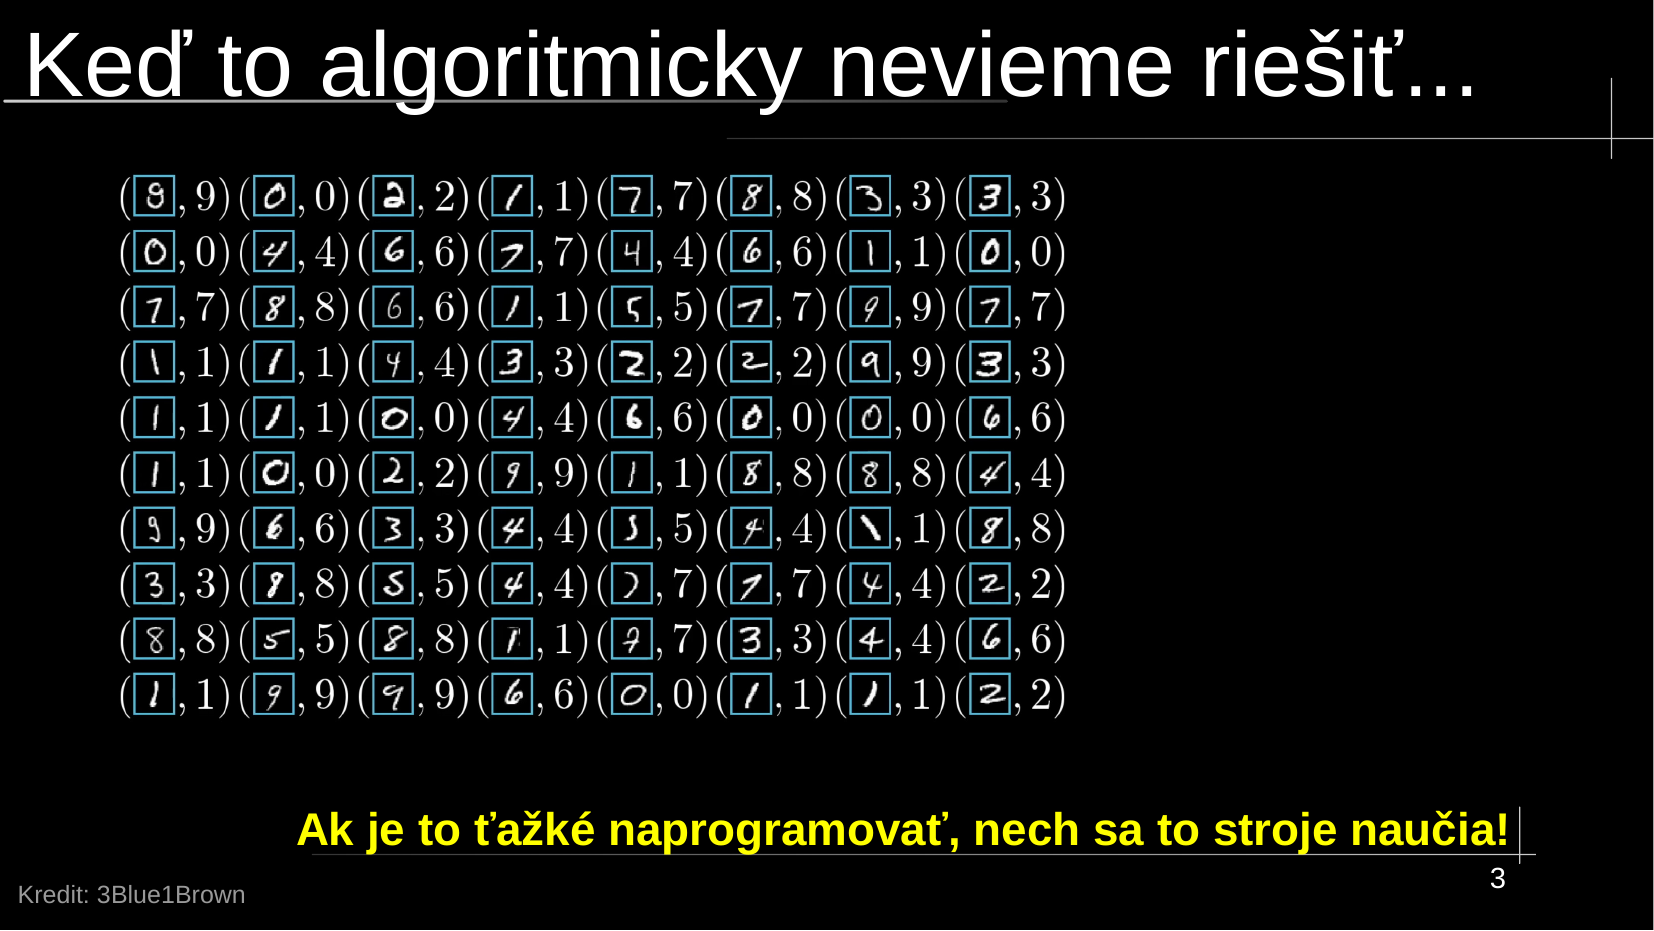

# Keď to algoritmicky nevieme riešiť...
Ak je to ťažké naprogramovať, nech sa to stroje naučia!
Kredit: 3Blue1Brown
3